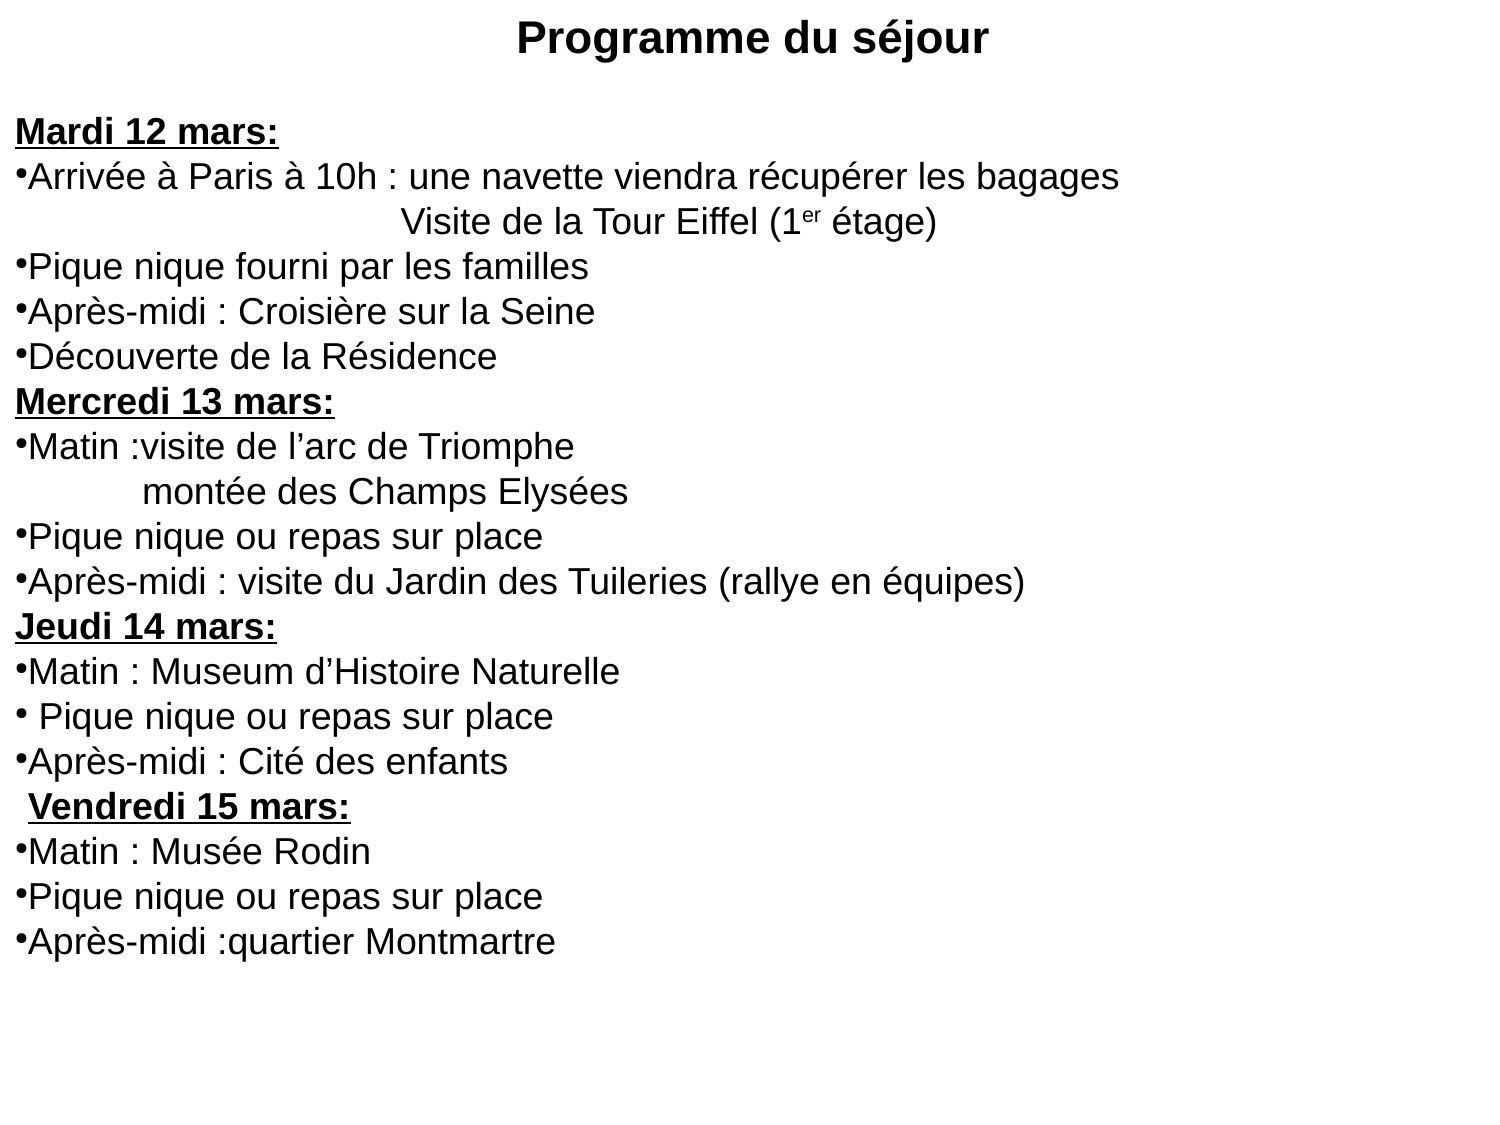

Programme du séjour
Mardi 12 mars:
Arrivée à Paris à 10h : une navette viendra récupérer les bagages
 Visite de la Tour Eiffel (1er étage)
Pique nique fourni par les familles
Après-midi : Croisière sur la Seine
Découverte de la Résidence
Mercredi 13 mars:
Matin :visite de l’arc de Triomphe
 montée des Champs Elysées
Pique nique ou repas sur place
Après-midi : visite du Jardin des Tuileries (rallye en équipes)
Jeudi 14 mars:
Matin : Museum d’Histoire Naturelle
 Pique nique ou repas sur place
Après-midi : Cité des enfants
Vendredi 15 mars:
Matin : Musée Rodin
Pique nique ou repas sur place
Après-midi :quartier Montmartre